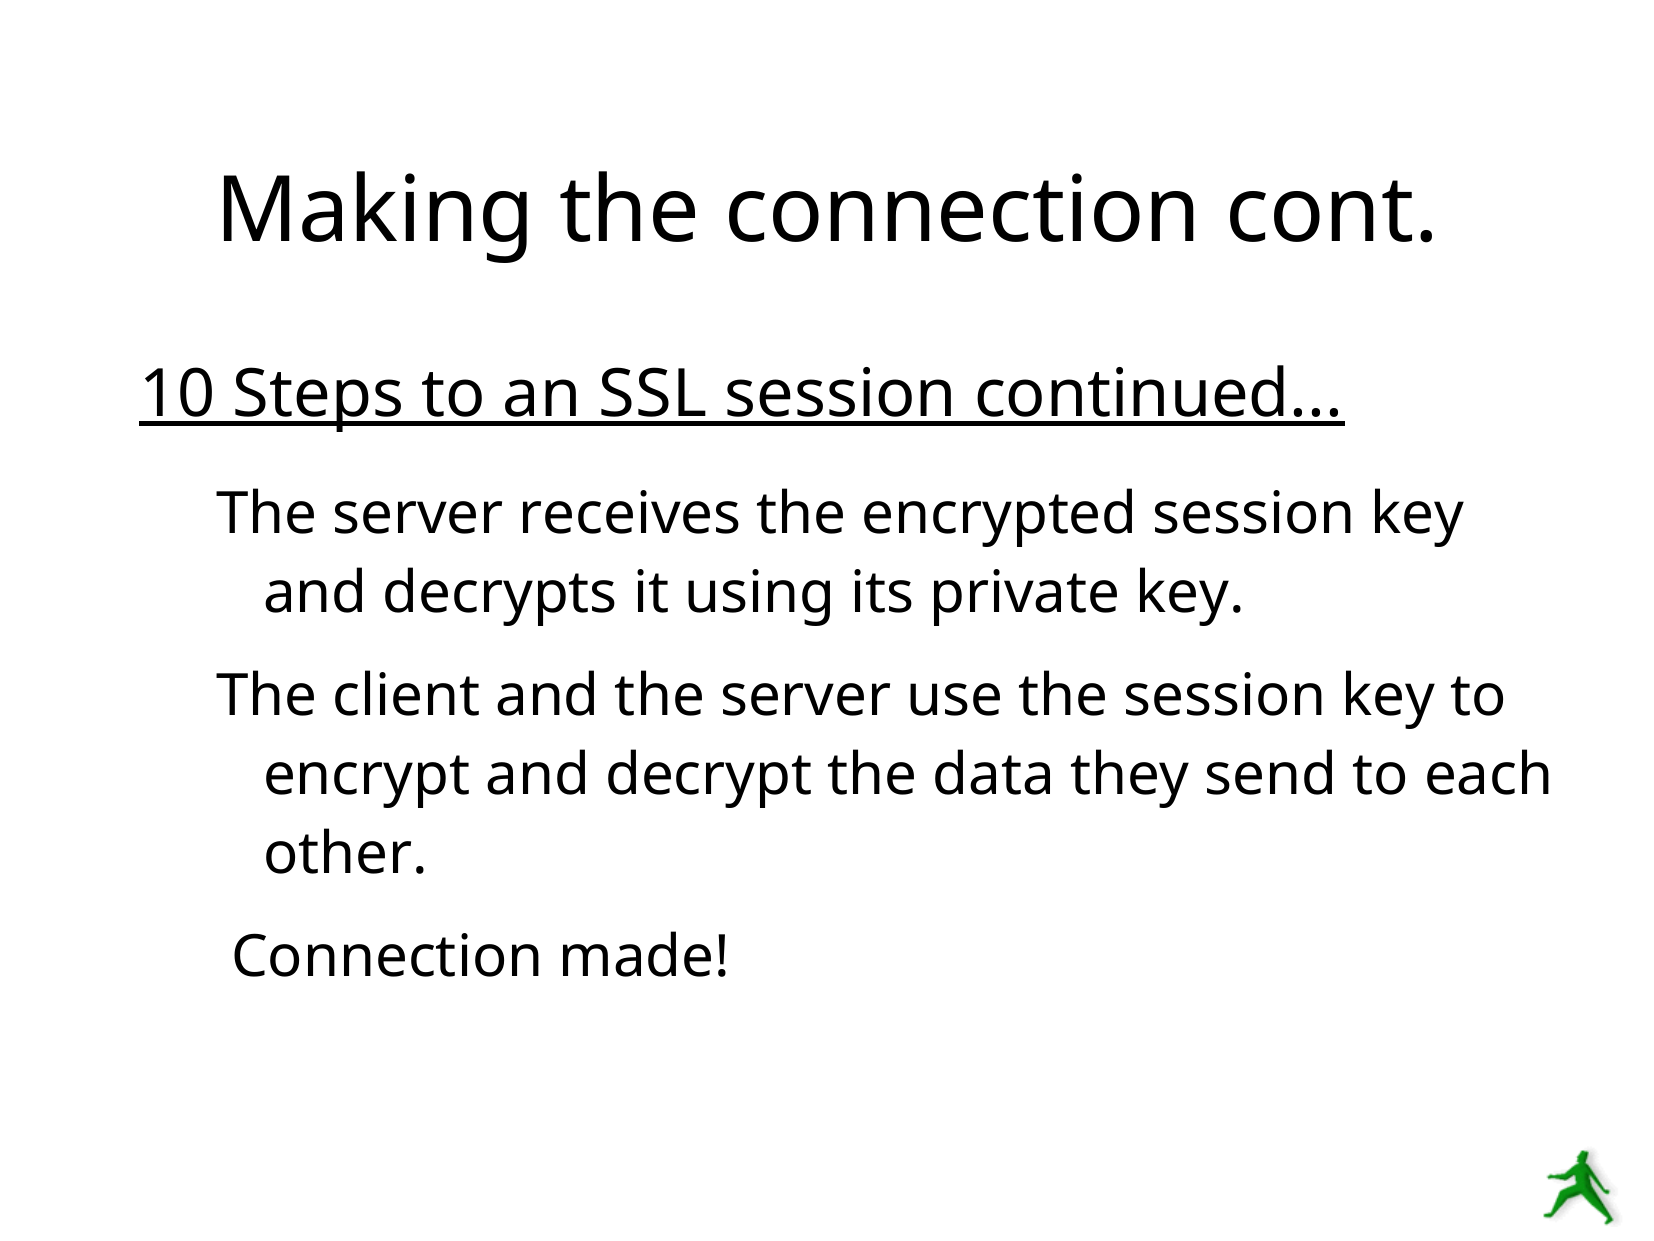

# Making the connection cont.
10 Steps to an SSL session continued...
The server receives the encrypted session key and decrypts it using its private key.
The client and the server use the session key to encrypt and decrypt the data they send to each other.
 Connection made!